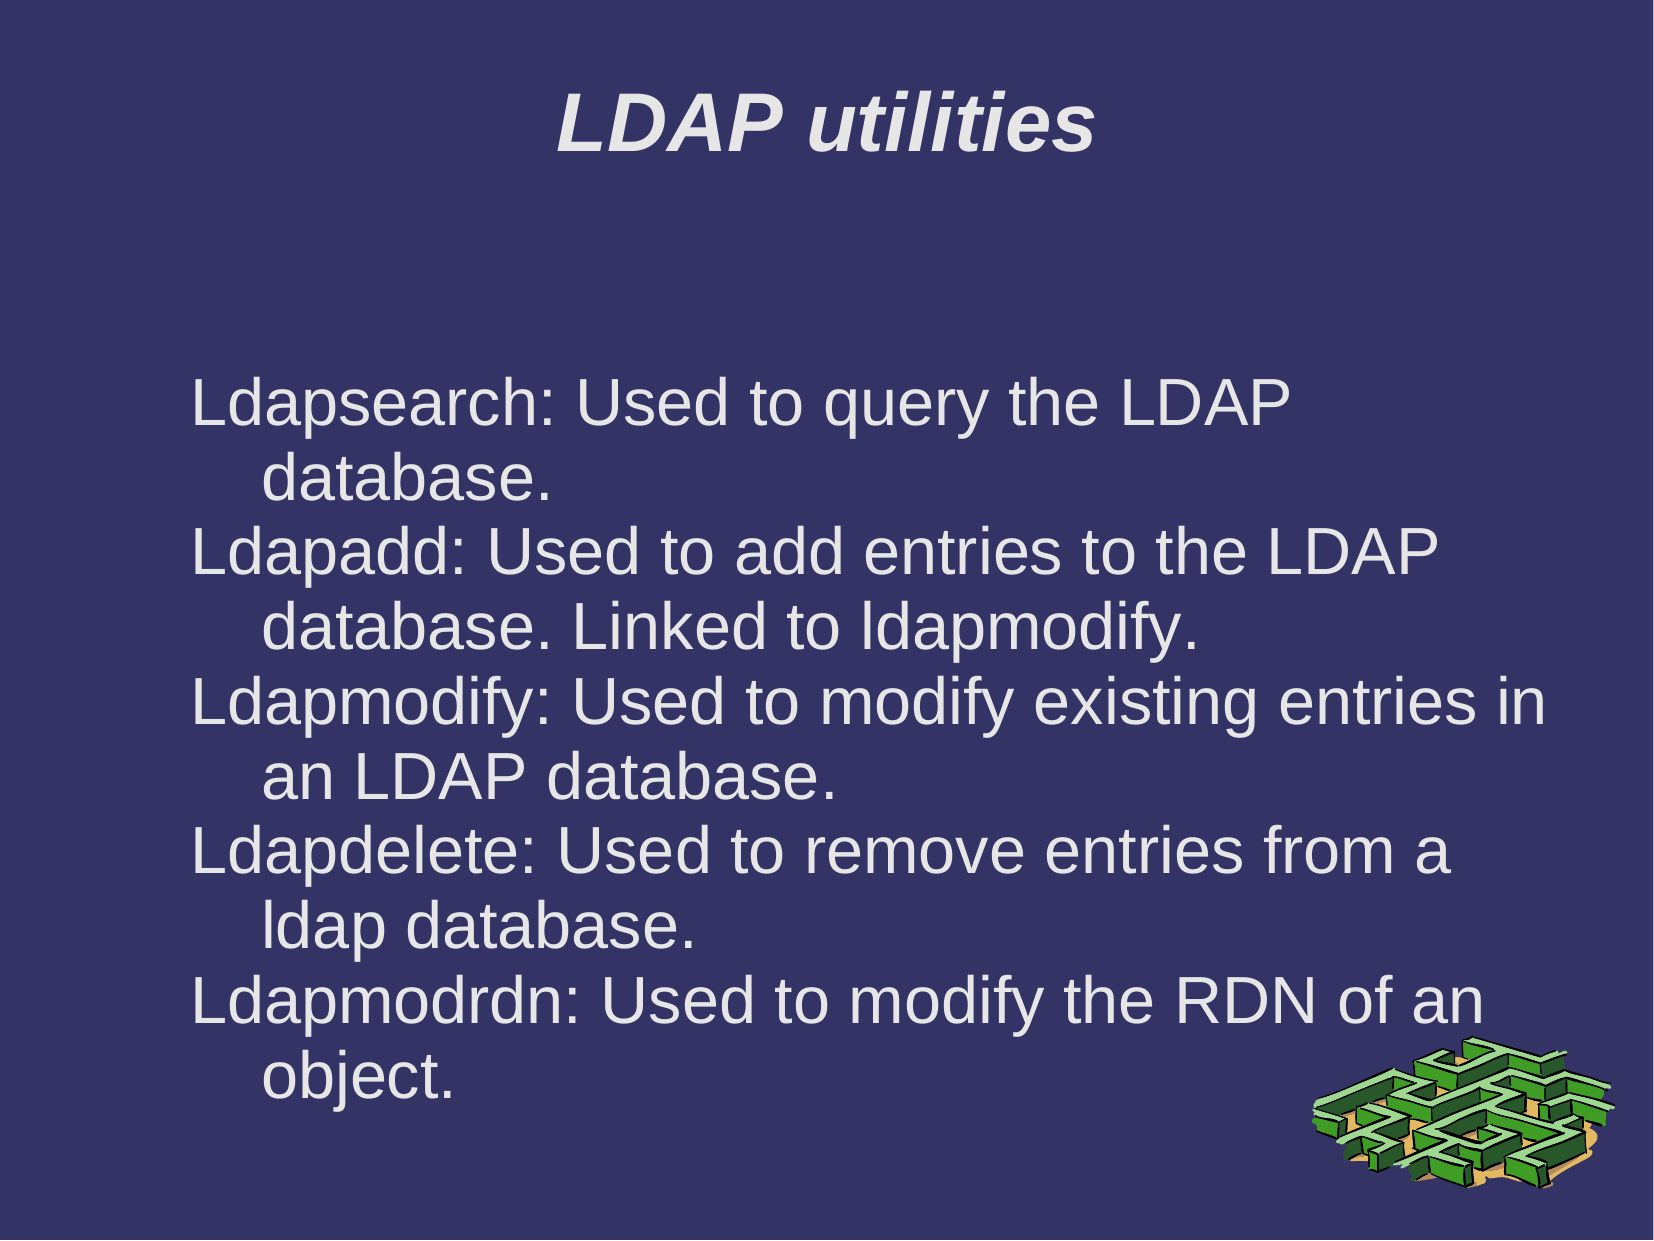

# LDAP utilities
Ldapsearch: Used to query the LDAP database.
Ldapadd: Used to add entries to the LDAP database. Linked to ldapmodify.
Ldapmodify: Used to modify existing entries in an LDAP database.
Ldapdelete: Used to remove entries from a ldap database.
Ldapmodrdn: Used to modify the RDN of an object.